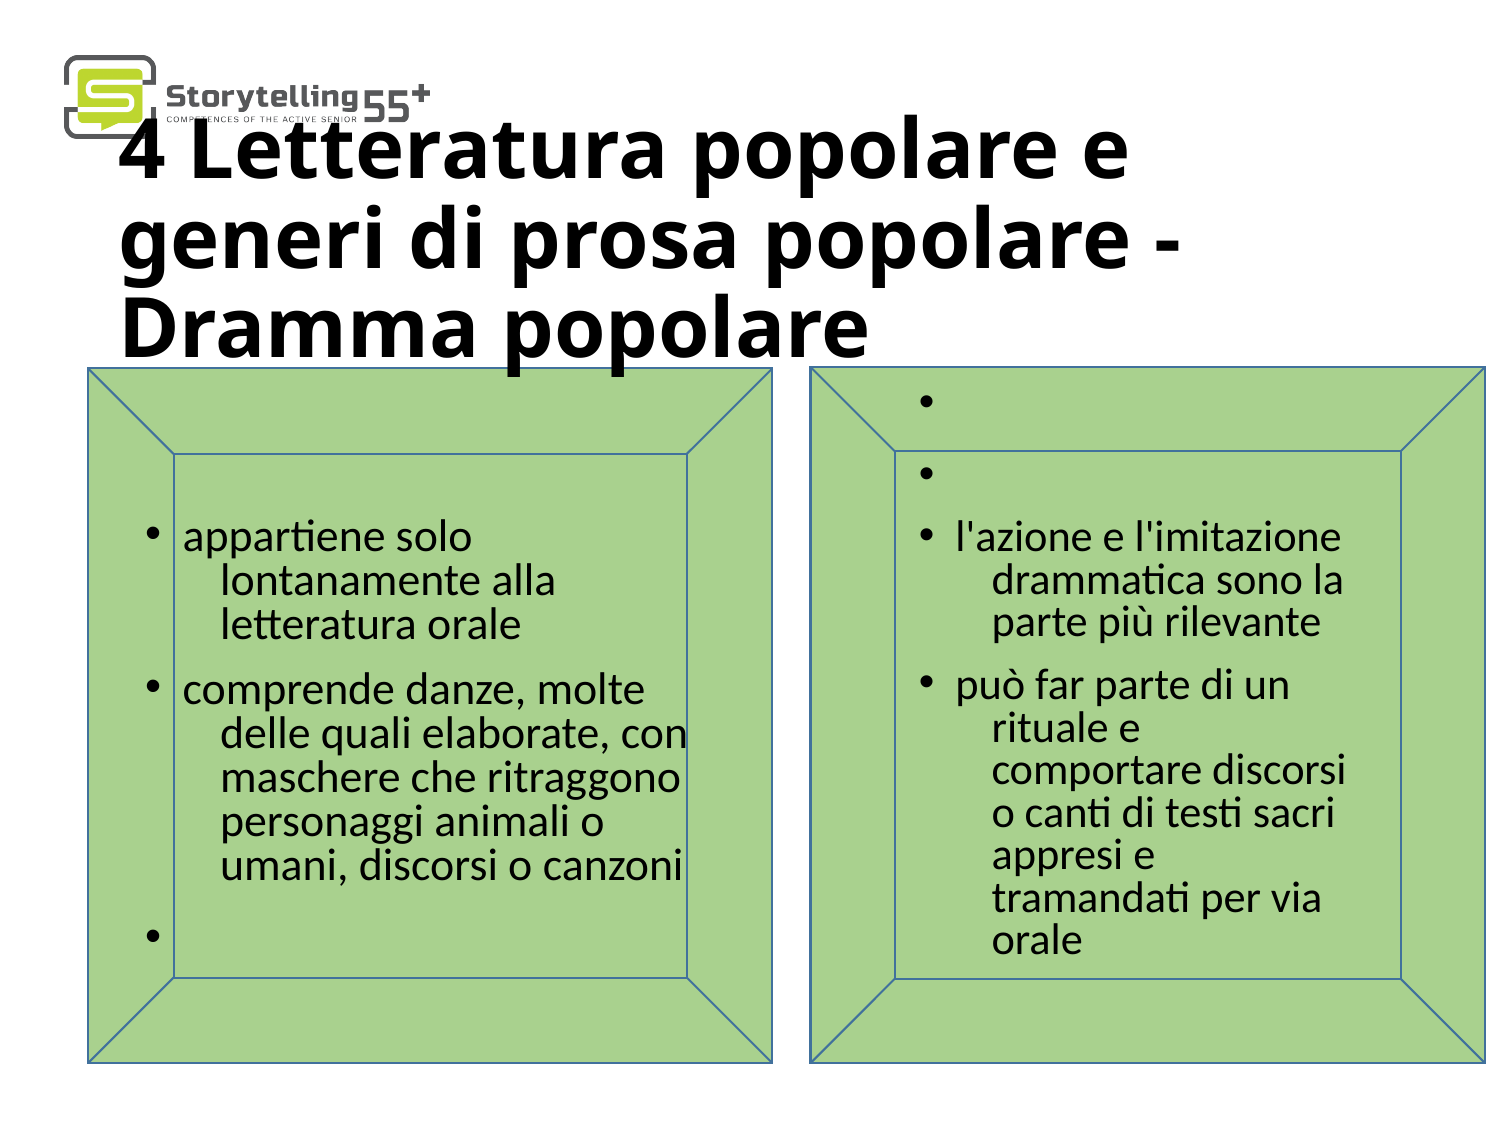

# 4 Letteratura popolare e generi di prosa popolare - Dramma popolare
l'azione e l'imitazione drammatica sono la parte più rilevante
può far parte di un rituale e comportare discorsi o canti di testi sacri appresi e tramandati per via orale
appartiene solo lontanamente alla letteratura orale
comprende danze, molte delle quali elaborate, con maschere che ritraggono personaggi animali o umani, discorsi o canzoni